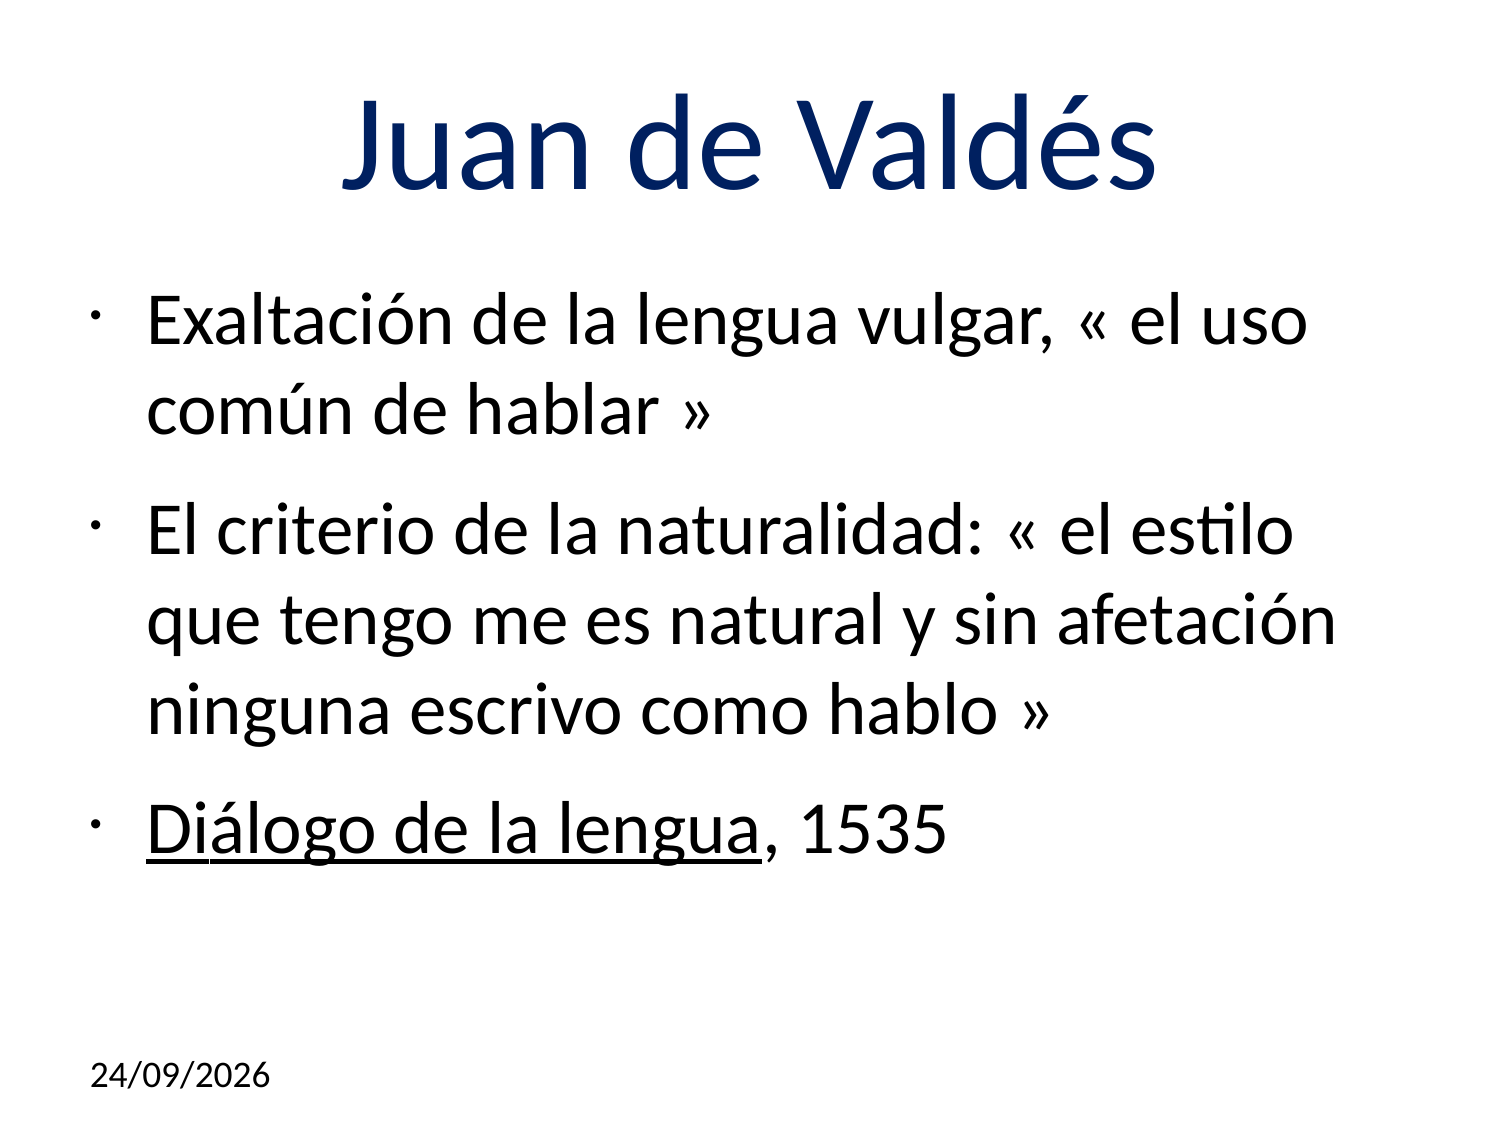

# Juan de Valdés
Exaltación de la lengua vulgar, « el uso común de hablar »
El criterio de la naturalidad: « el estilo que tengo me es natural y sin afetación ninguna escrivo como hablo »
Diálogo de la lengua, 1535
14 de avril de 2011